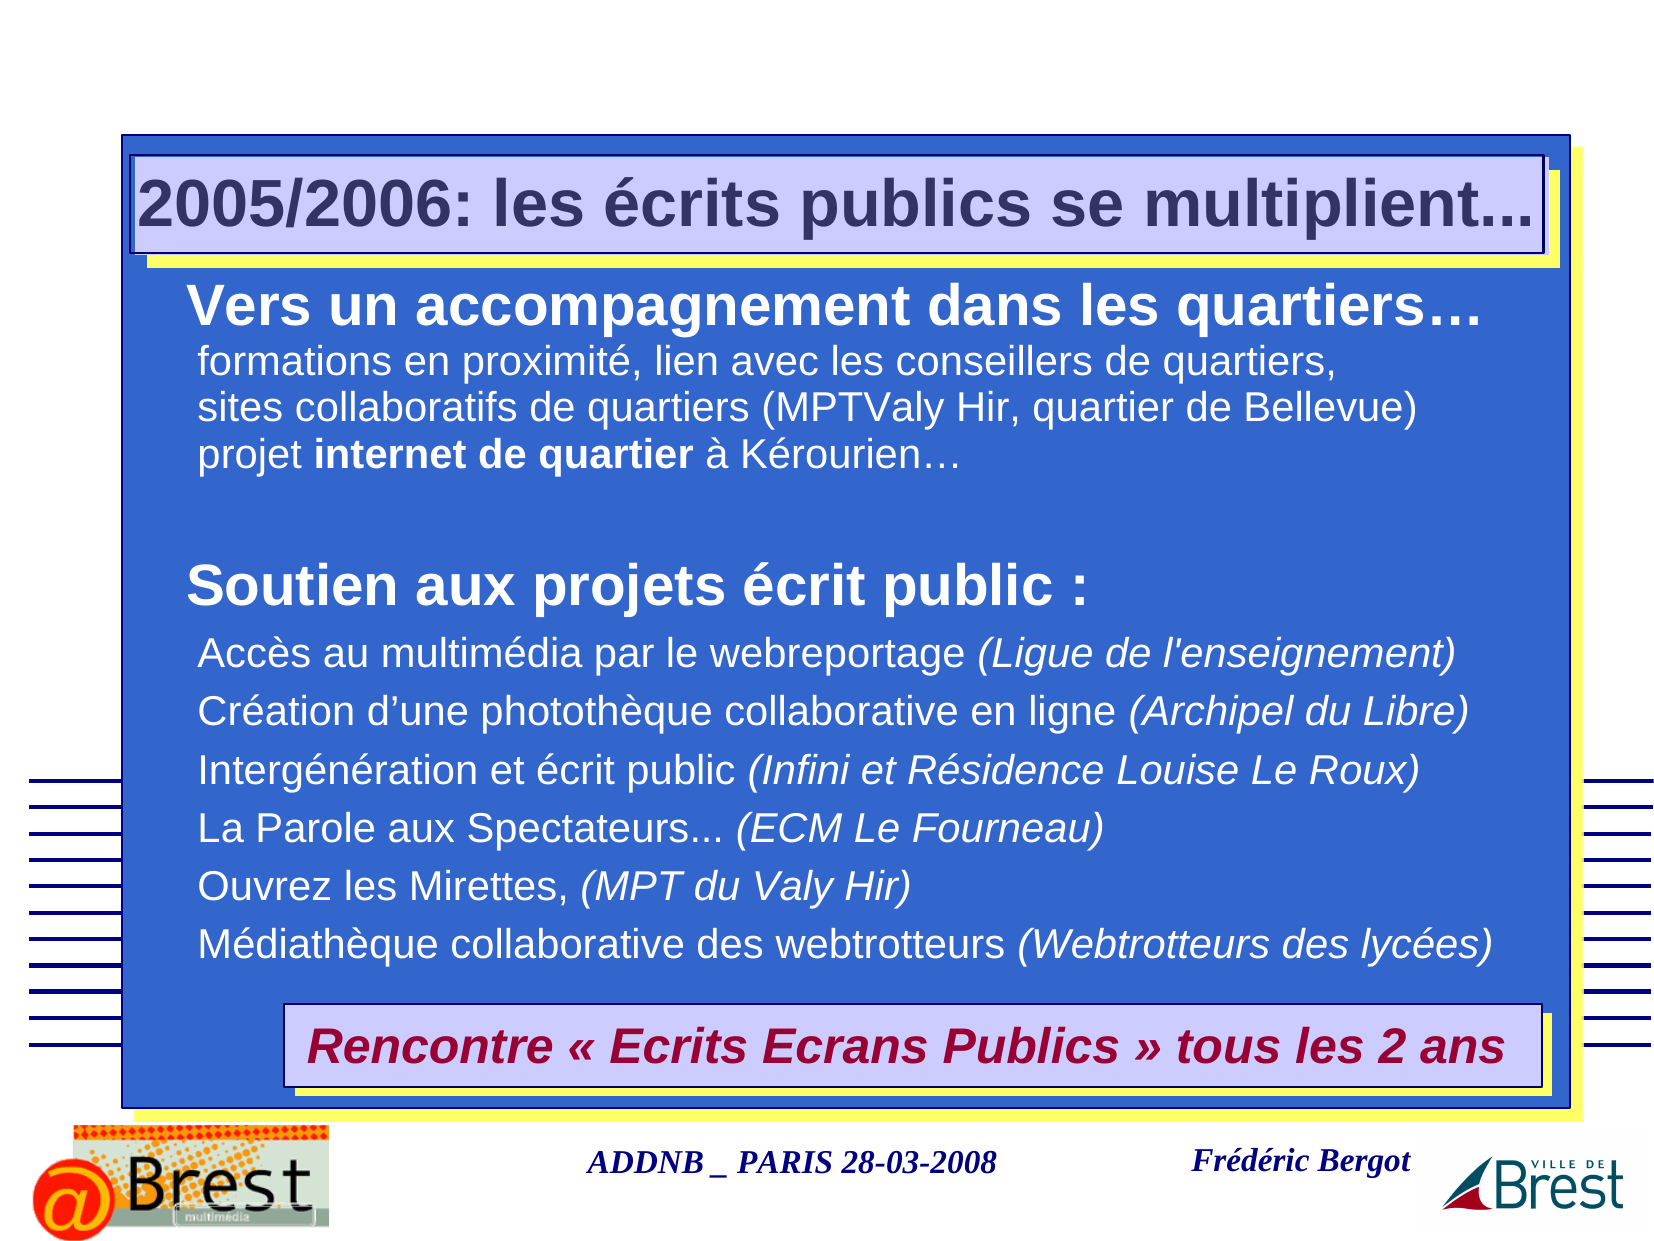

2005/2006: les écrits publics se multiplient...
2005 :
Etape
de g
é
n
é
ralisation
Vers un accompagnement dans les quartiers…
 formations en proximité, lien avec les conseillers de quartiers,
 sites collaboratifs de quartiers (MPTValy Hir, quartier de Bellevue)
 projet internet de quartier à Kérourien…
Soutien aux projets écrit public :
 Accès au multimédia par le webreportage (Ligue de l'enseignement)
 Création d’une photothèque collaborative en ligne (Archipel du Libre)
 Intergénération et écrit public (Infini et Résidence Louise Le Roux)
 La Parole aux Spectateurs... (ECM Le Fourneau)
 Ouvrez les Mirettes, (MPT du Valy Hir)
 Médiathèque collaborative des webtrotteurs (Webtrotteurs des lycées)
Rencontre « Ecrits Ecrans Publics » tous les 2 ans
Plus de 150 personnes form
é
es en 2004